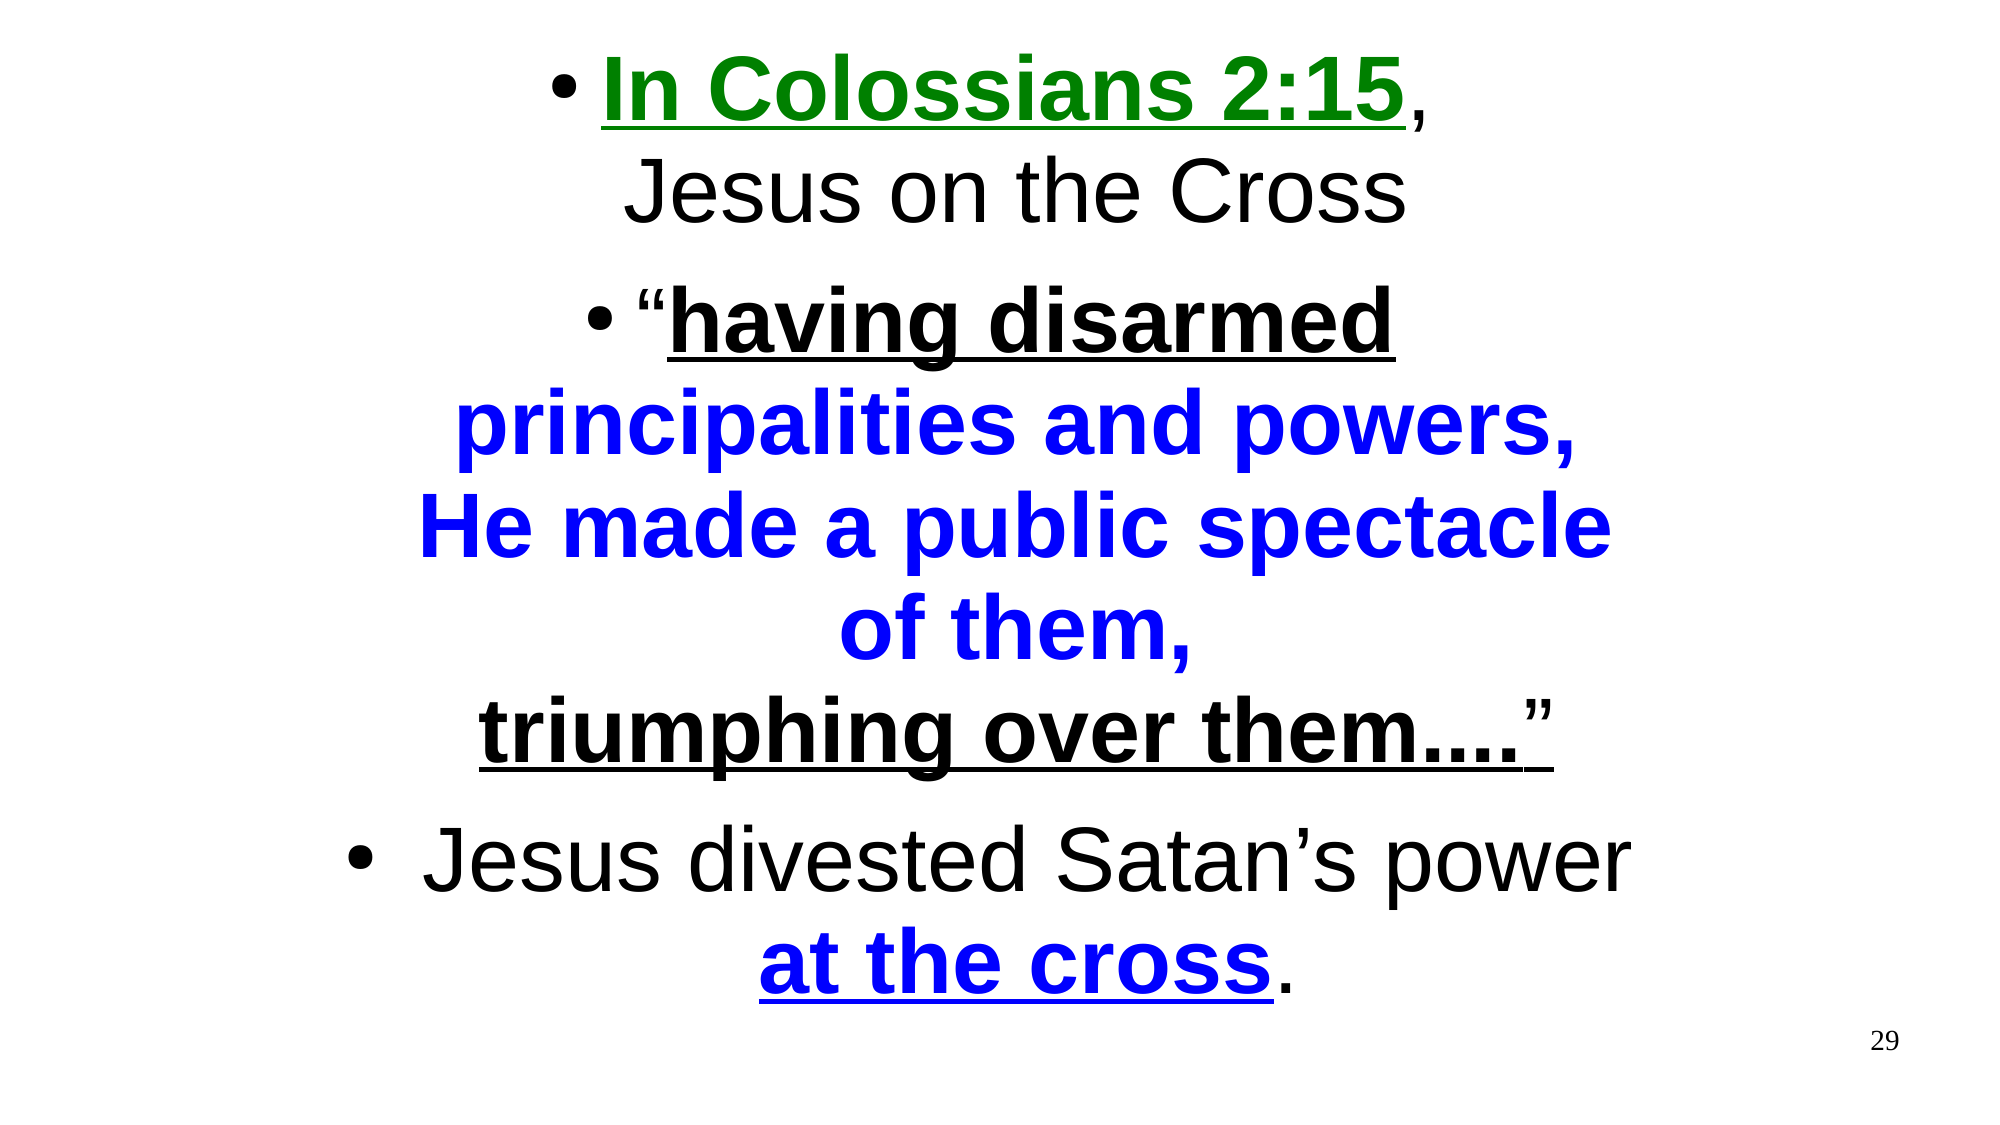

# In Colossians 2:15, Jesus on the Cross
“having disarmed
principalities and powers,
He made a public spectacle
of them,
triumphing over them....”
 Jesus divested Satan’s power
at the cross.
29